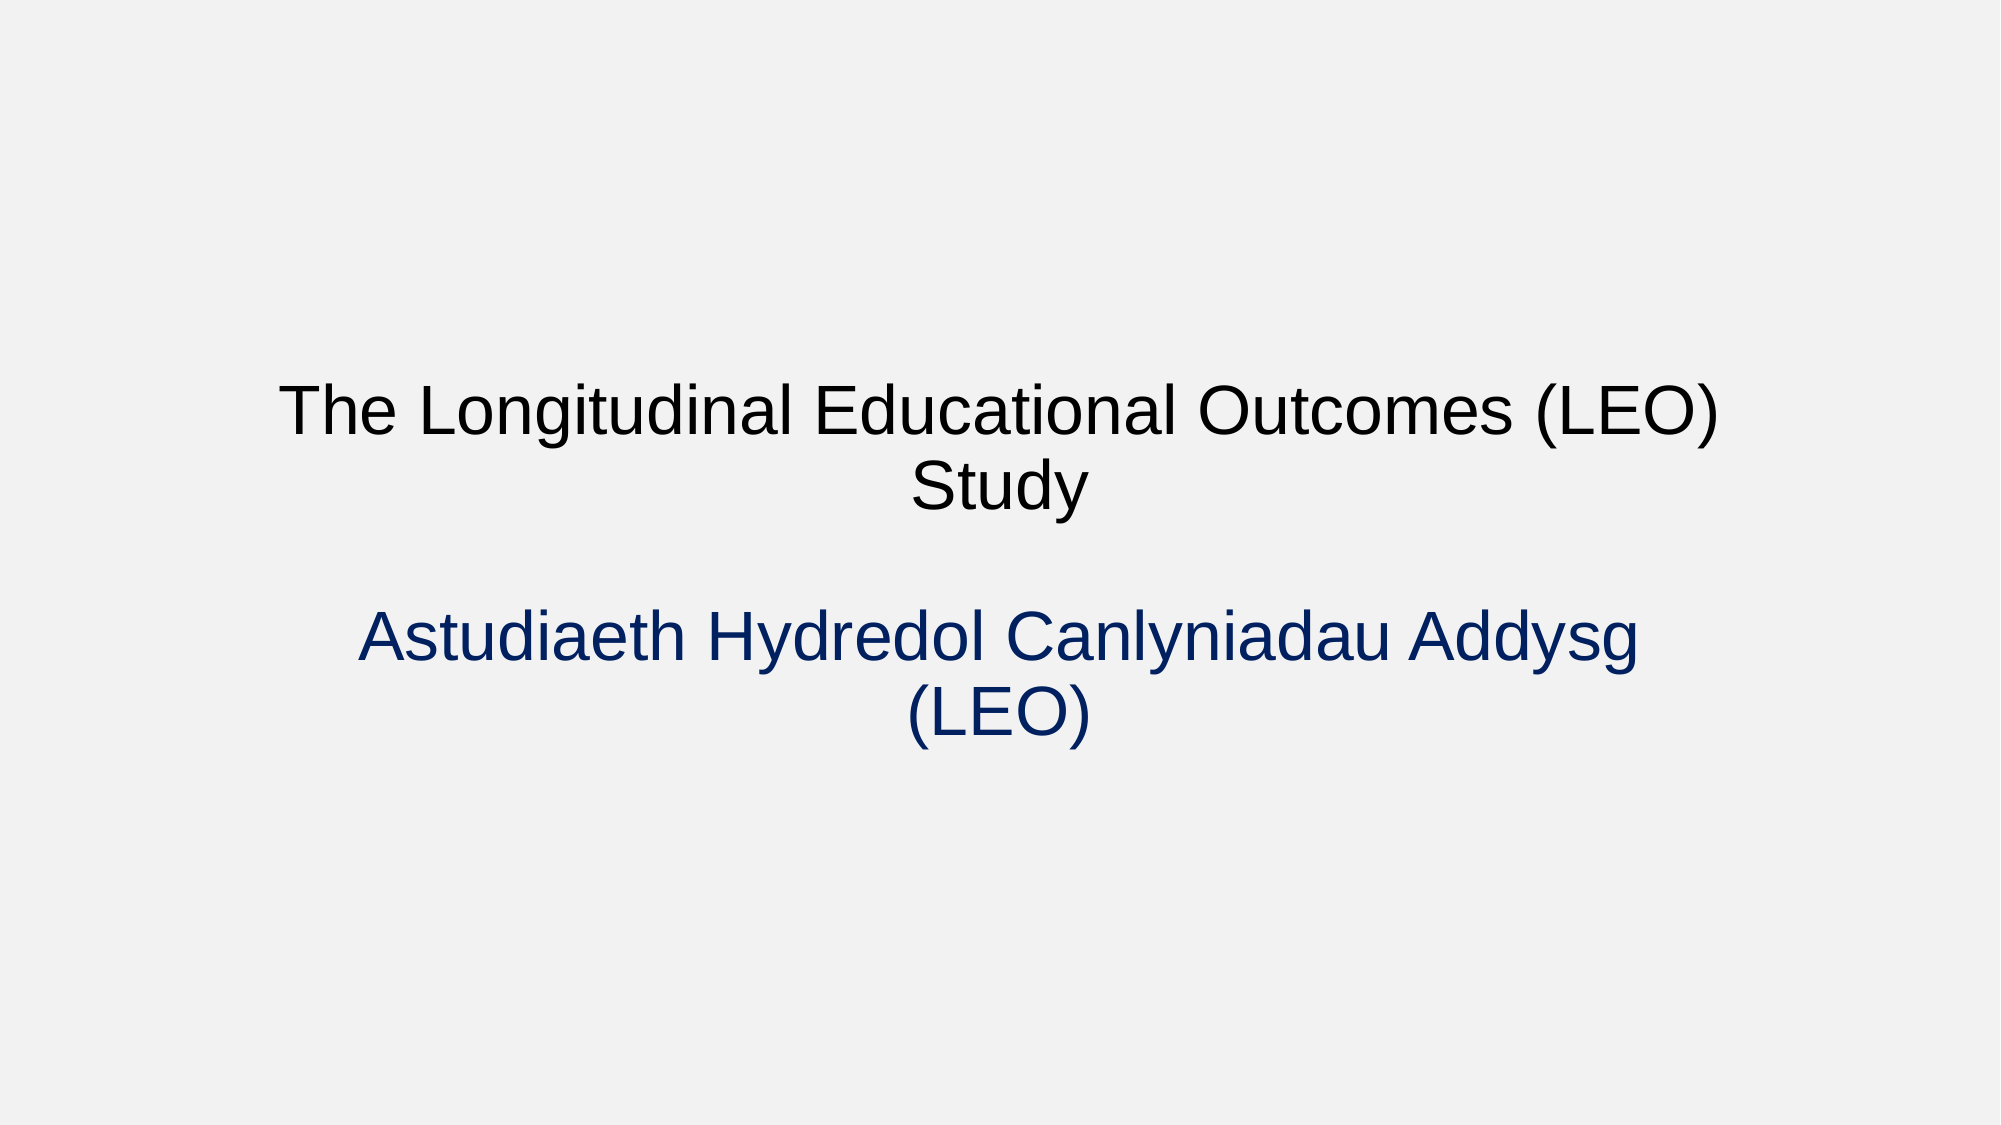

# The Longitudinal Educational Outcomes (LEO) Study Astudiaeth Hydredol Canlyniadau Addysg (LEO)